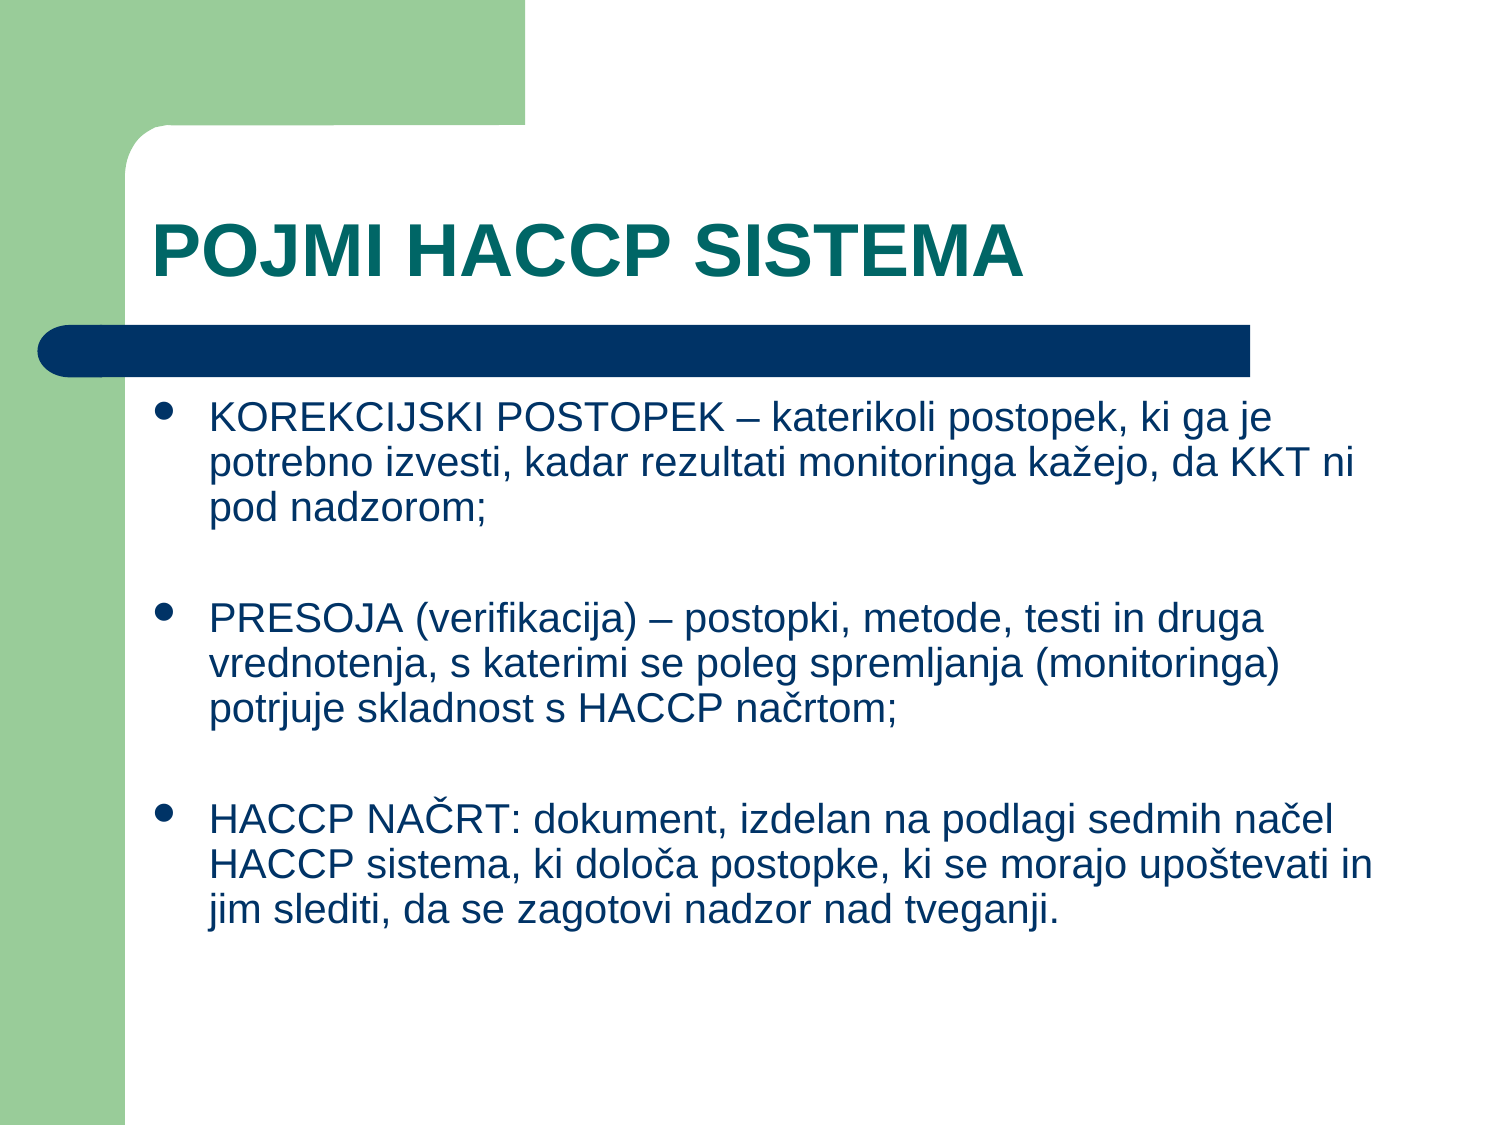

# POJMI HACCP SISTEMA
KOREKCIJSKI POSTOPEK – katerikoli postopek, ki ga je potrebno izvesti, kadar rezultati monitoringa kažejo, da KKT ni pod nadzorom;
PRESOJA (verifikacija) – postopki, metode, testi in druga vrednotenja, s katerimi se poleg spremljanja (monitoringa) potrjuje skladnost s HACCP načrtom;
HACCP NAČRT: dokument, izdelan na podlagi sedmih načel HACCP sistema, ki določa postopke, ki se morajo upoštevati in jim slediti, da se zagotovi nadzor nad tveganji.